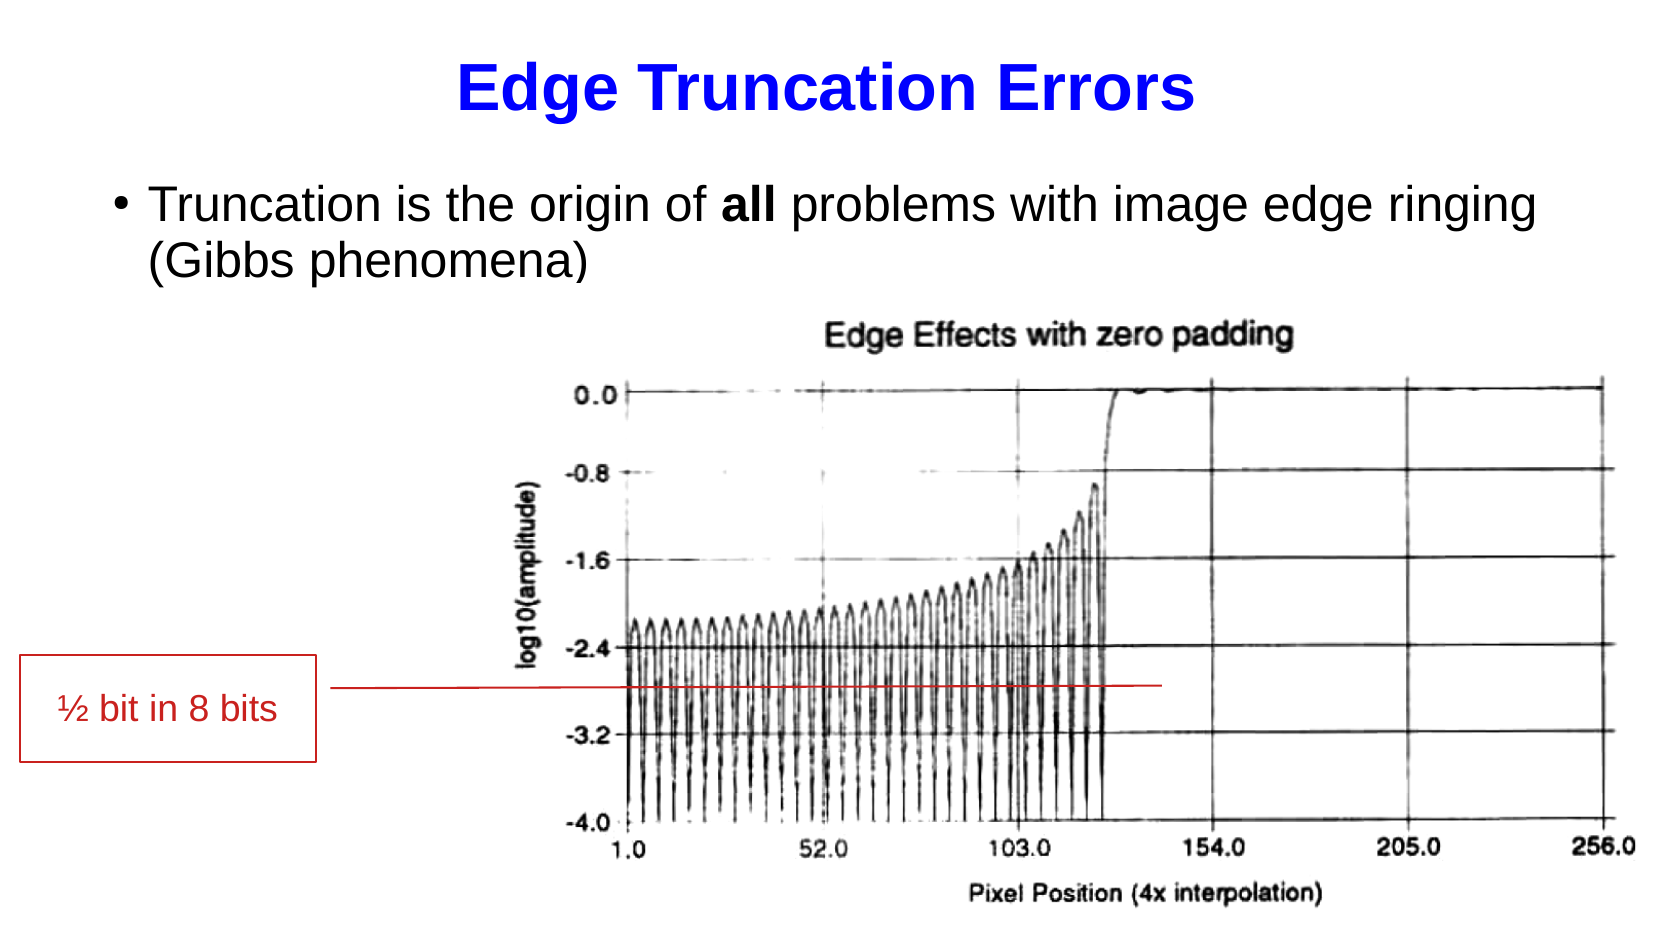

# Edge Truncation Errors
Truncation is the origin of all problems with image edge ringing (Gibbs phenomena)
½ bit in 8 bits
17